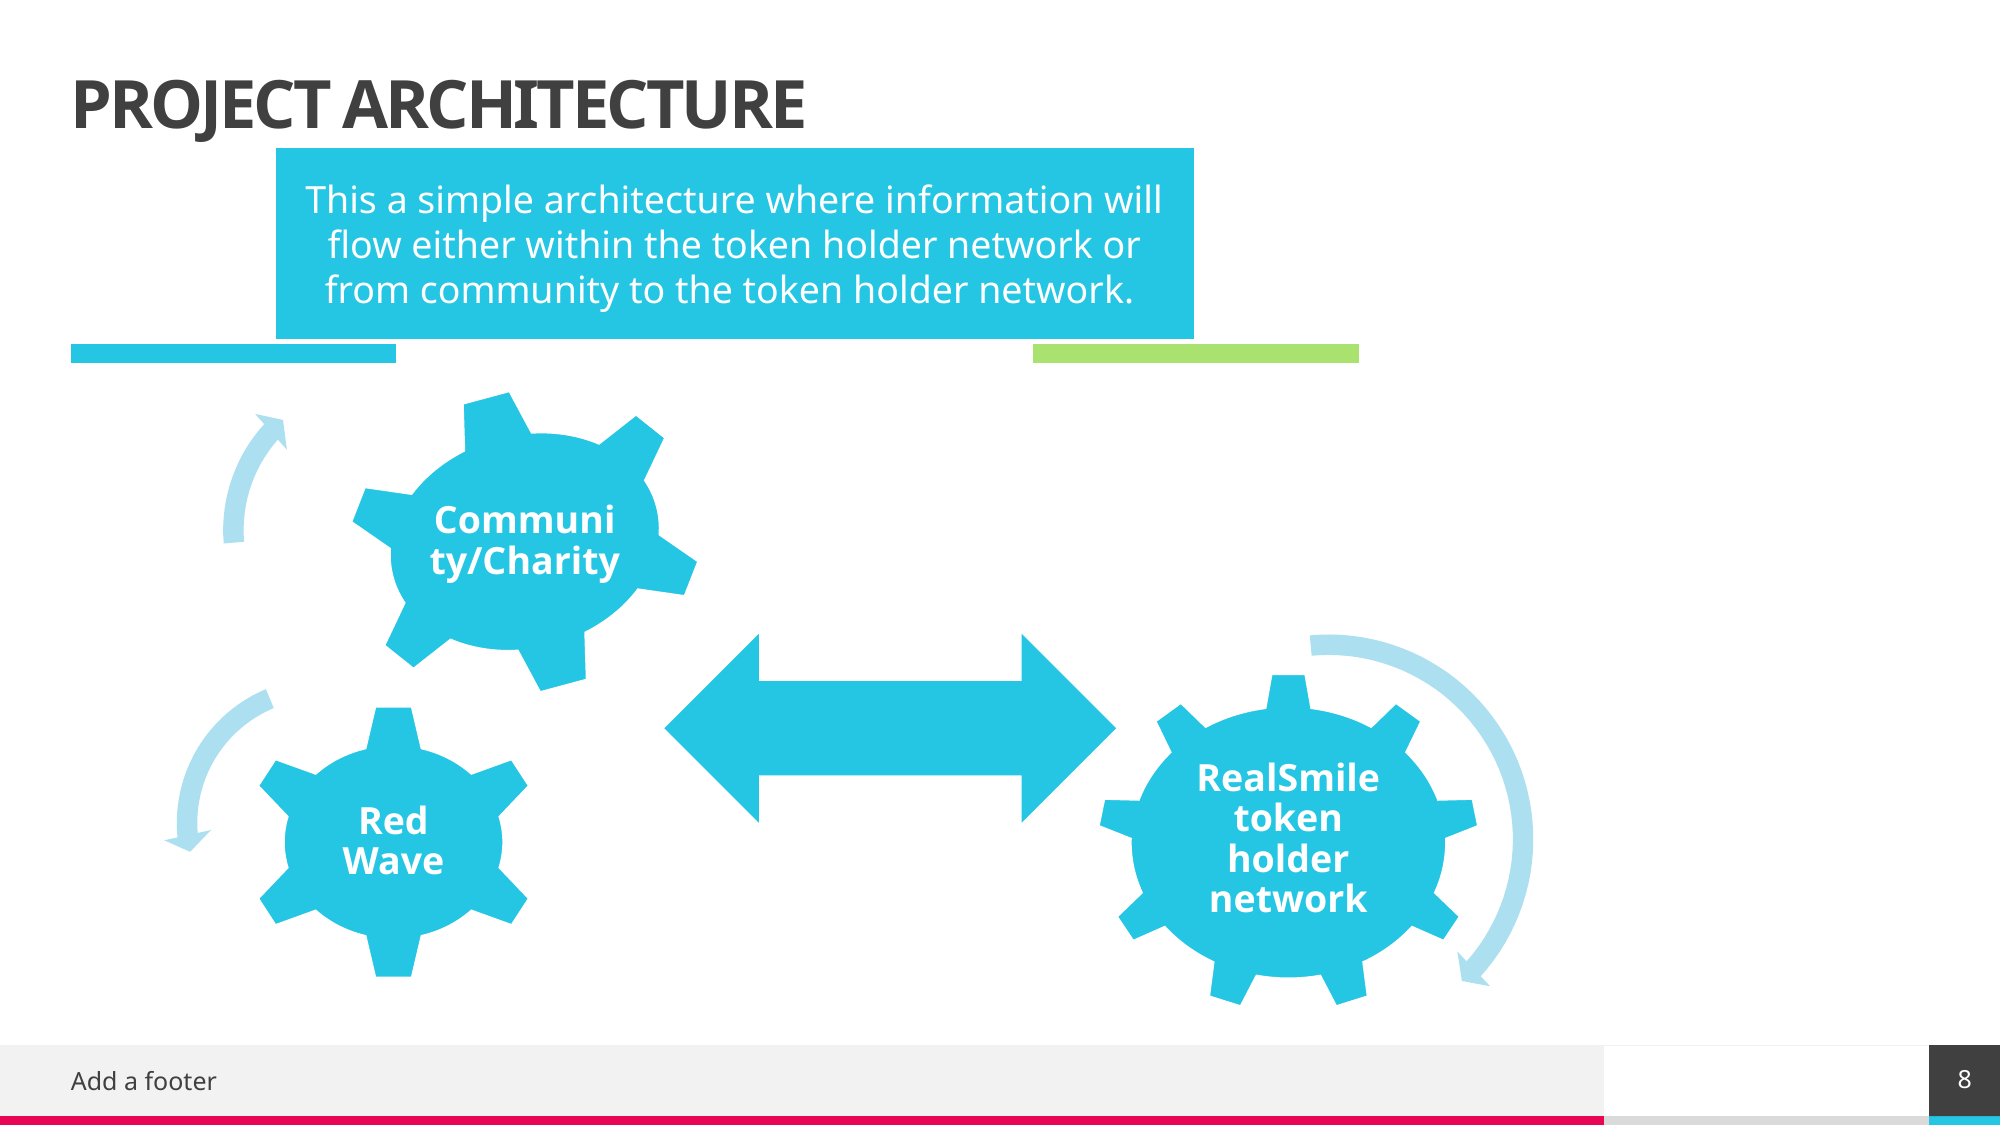

# PROJECT ARCHITECTURE
This a simple architecture where information will flow either within the token holder network or from community to the token holder network.
Community/Charity
RealSmile token holder network
Red Wave
Add a footer